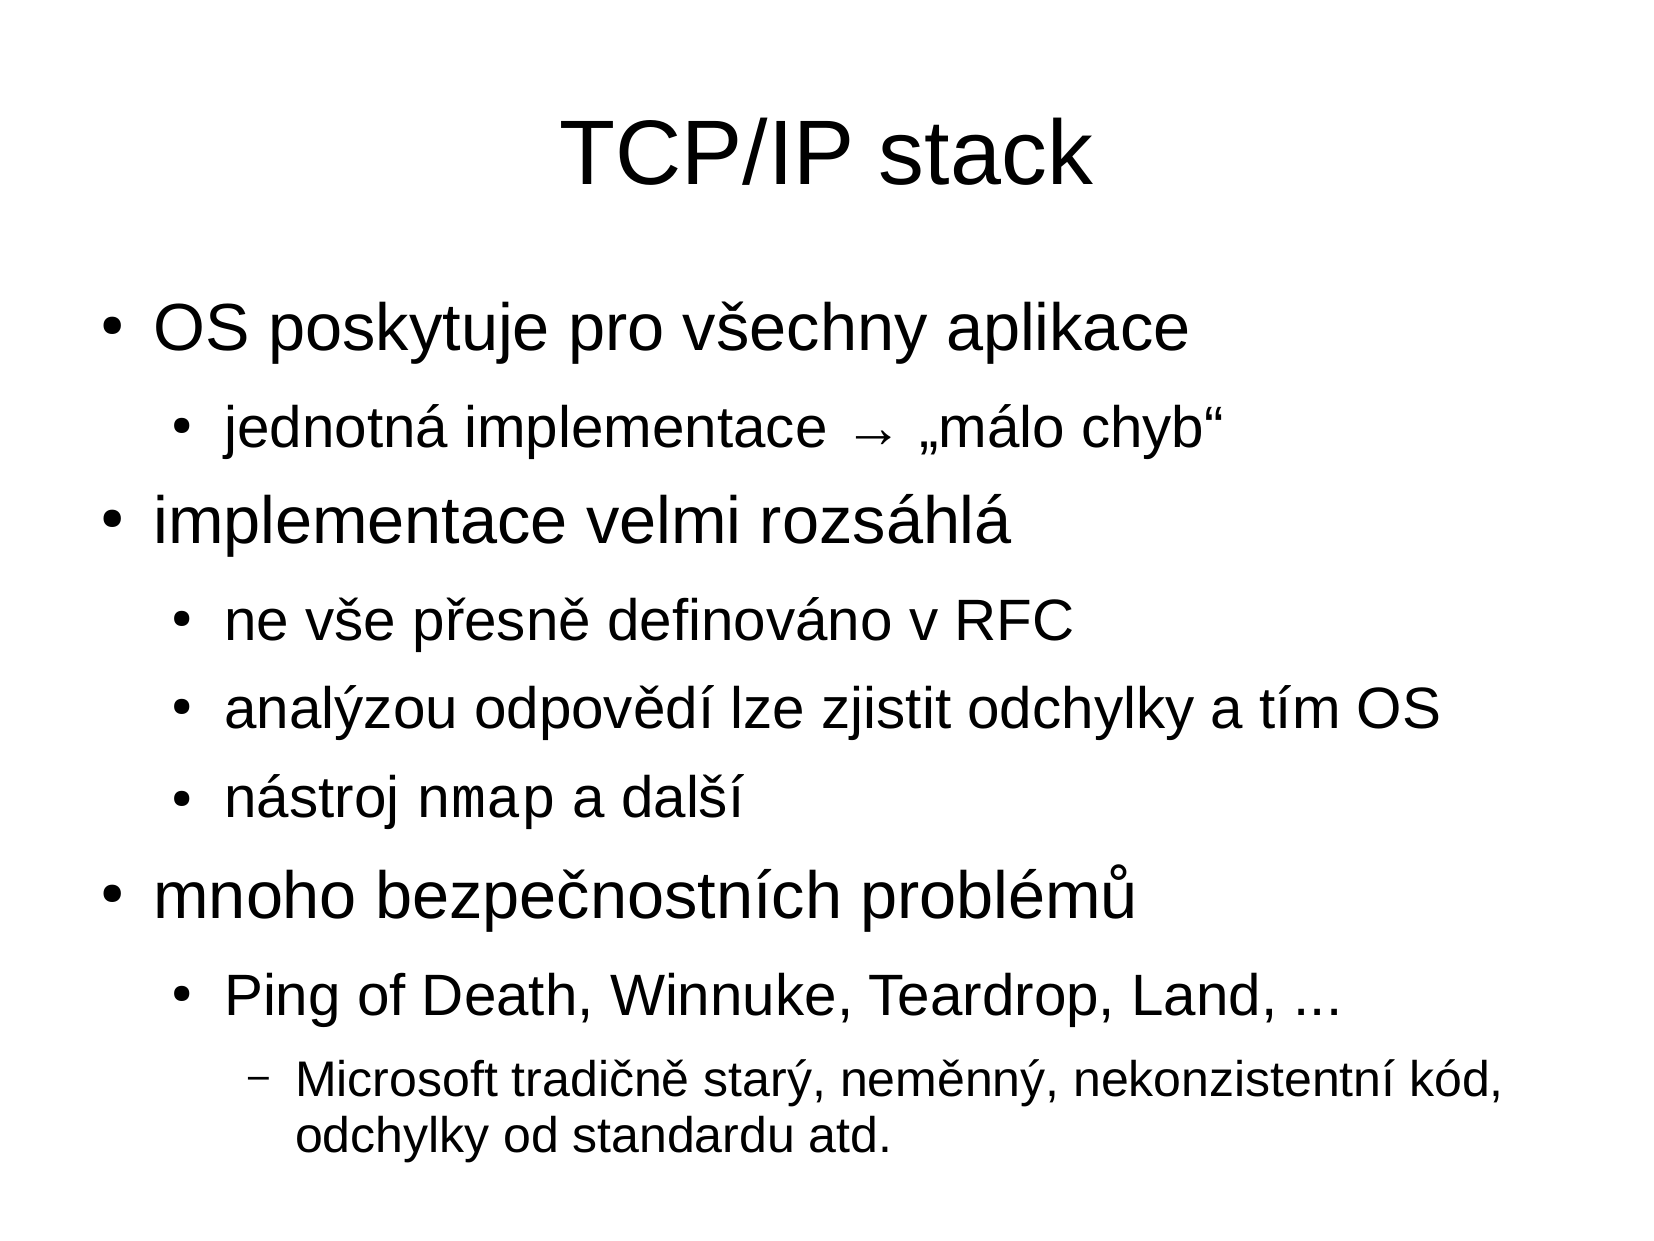

# TCP/IP stack
OS poskytuje pro všechny aplikace
jednotná implementace → „málo chyb“
implementace velmi rozsáhlá
ne vše přesně definováno v RFC
analýzou odpovědí lze zjistit odchylky a tím OS
nástroj nmap a další
mnoho bezpečnostních problémů
Ping of Death, Winnuke, Teardrop, Land, ...
Microsoft tradičně starý, neměnný, nekonzistentní kód, odchylky od standardu atd.